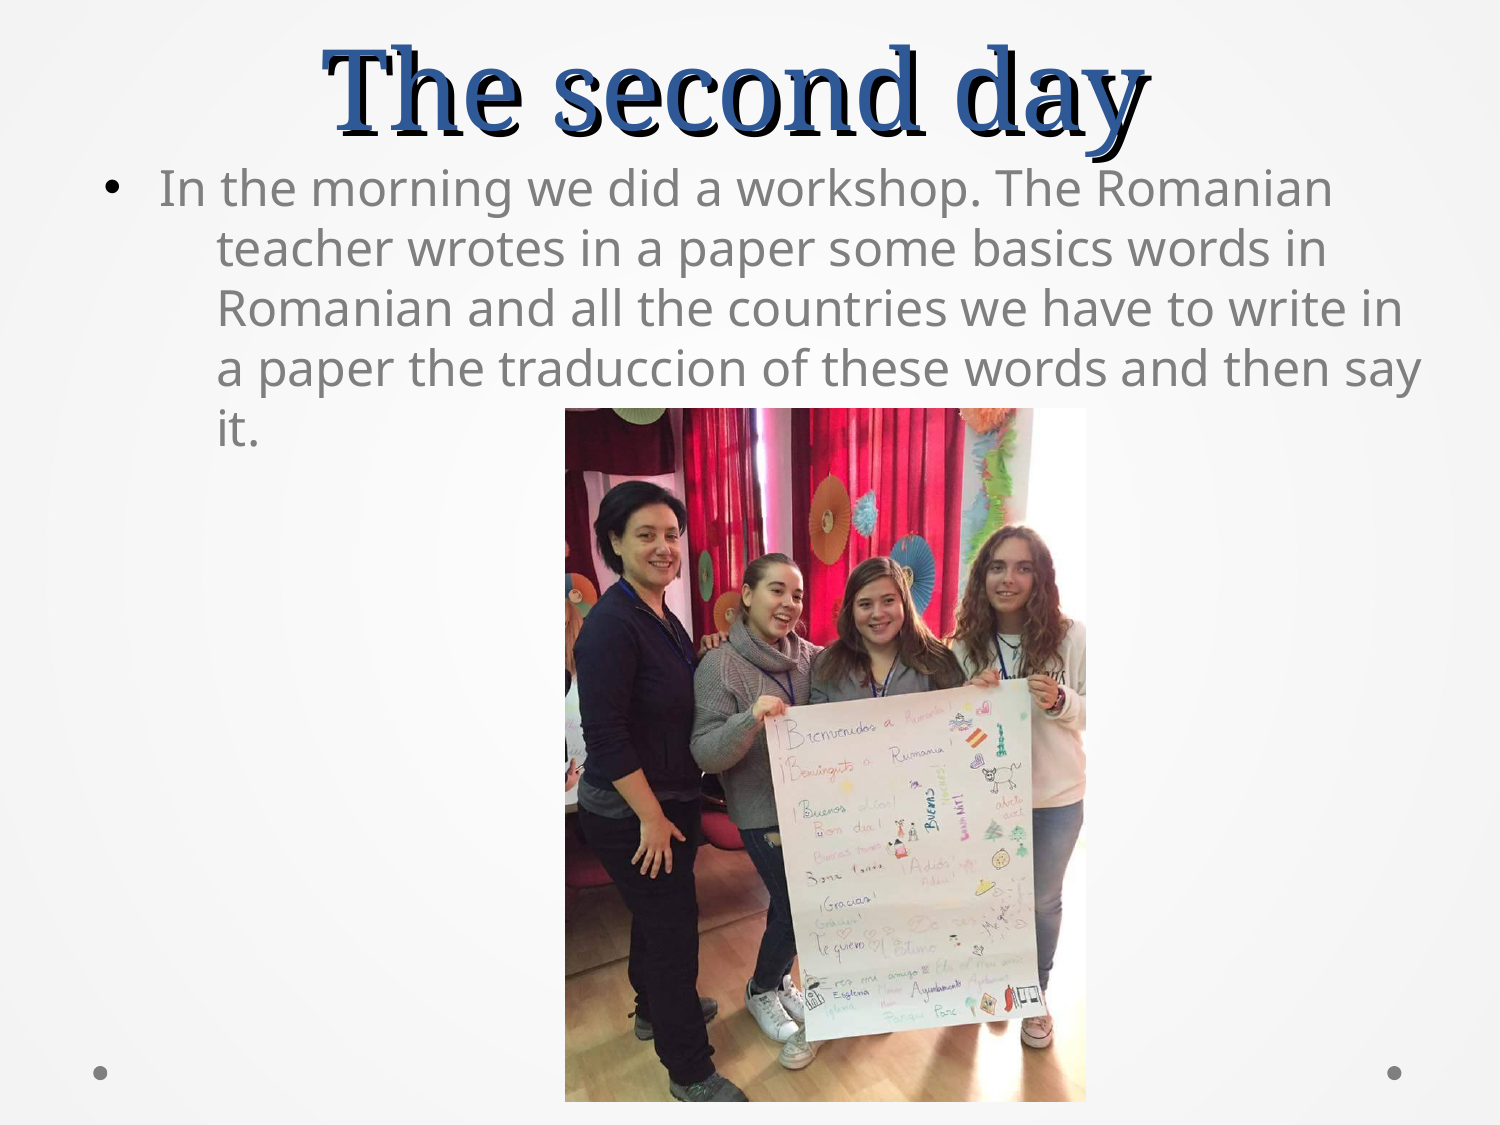

# The second day
In the morning we did a workshop. The Romanian teacher wrotes in a paper some basics words in Romanian and all the countries we have to write in a paper the traduccion of these words and then say it.